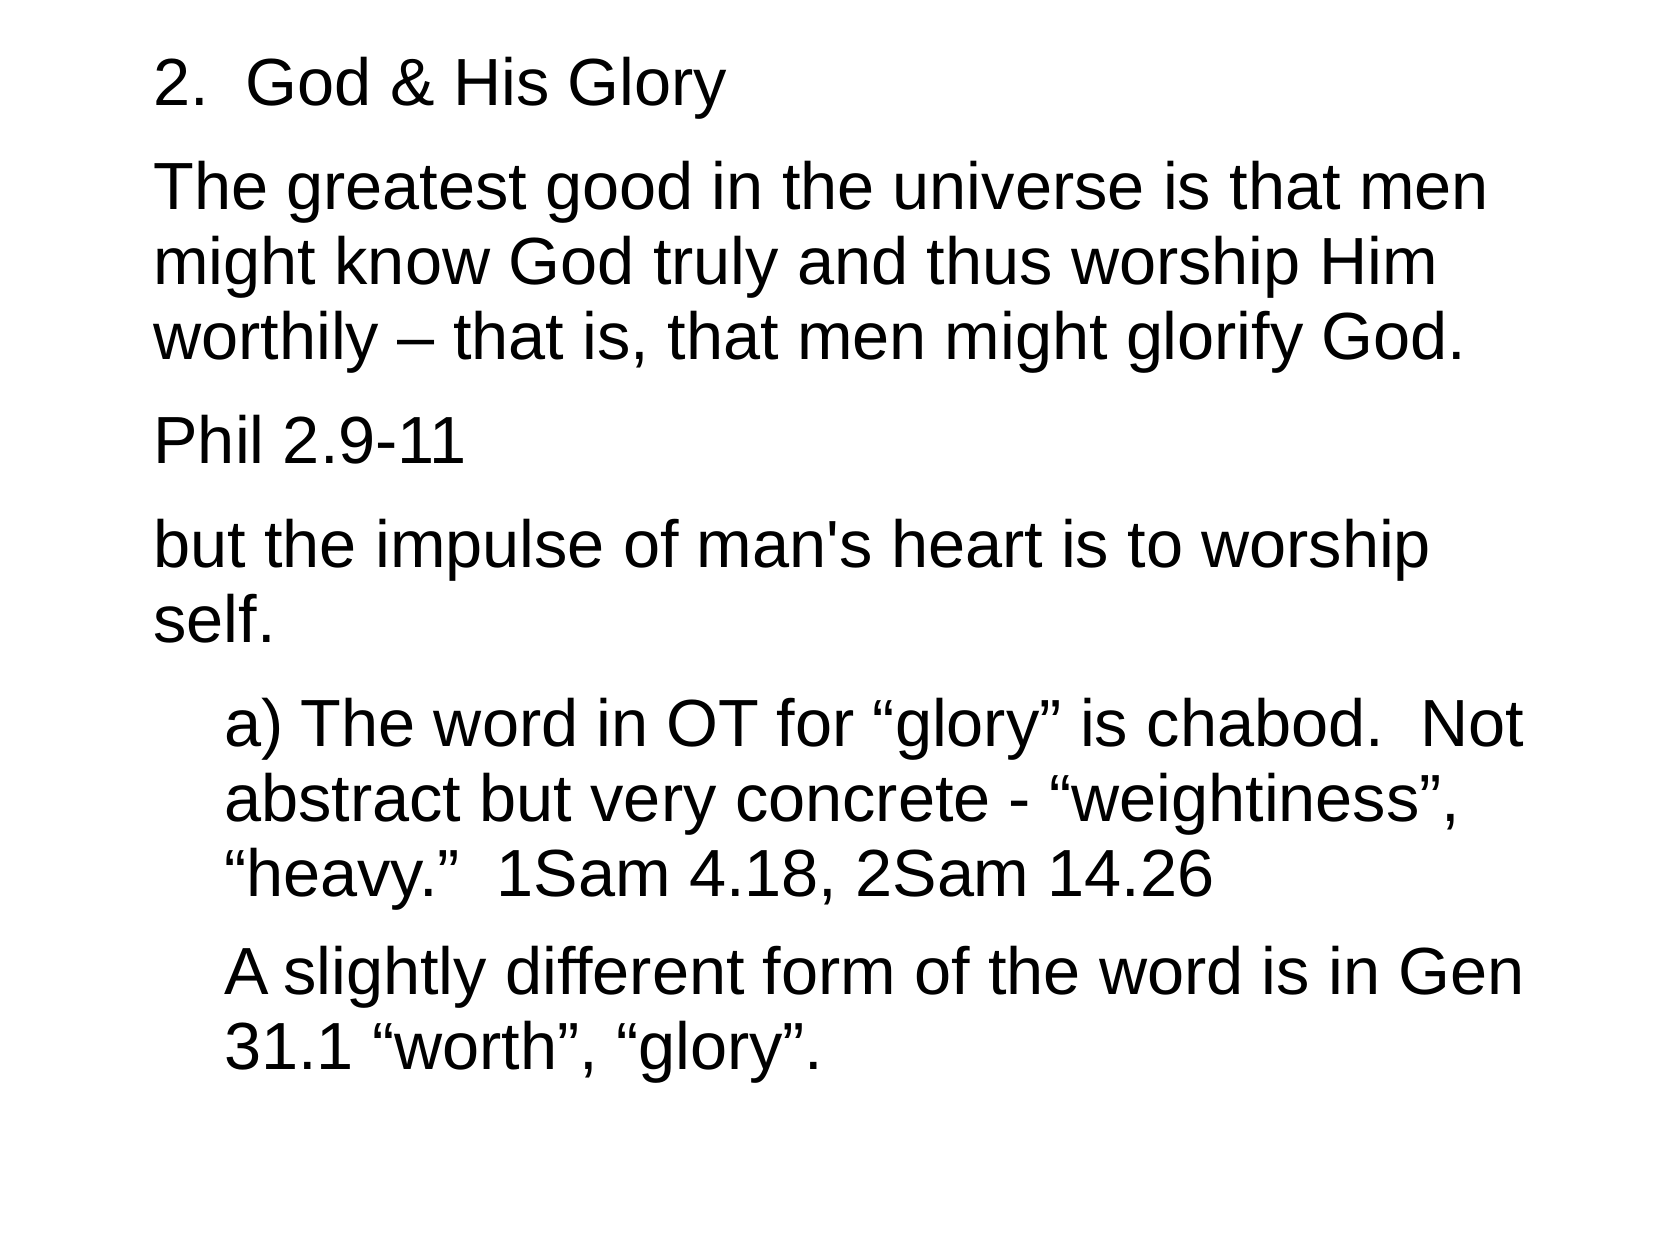

# 2. God & His Glory
The greatest good in the universe is that men might know God truly and thus worship Him worthily – that is, that men might glorify God.
Phil 2.9-11
but the impulse of man's heart is to worship self.
a) The word in OT for “glory” is chabod. Not abstract but very concrete - “weightiness”, “heavy.” 1Sam 4.18, 2Sam 14.26
A slightly different form of the word is in Gen 31.1 “worth”, “glory”.